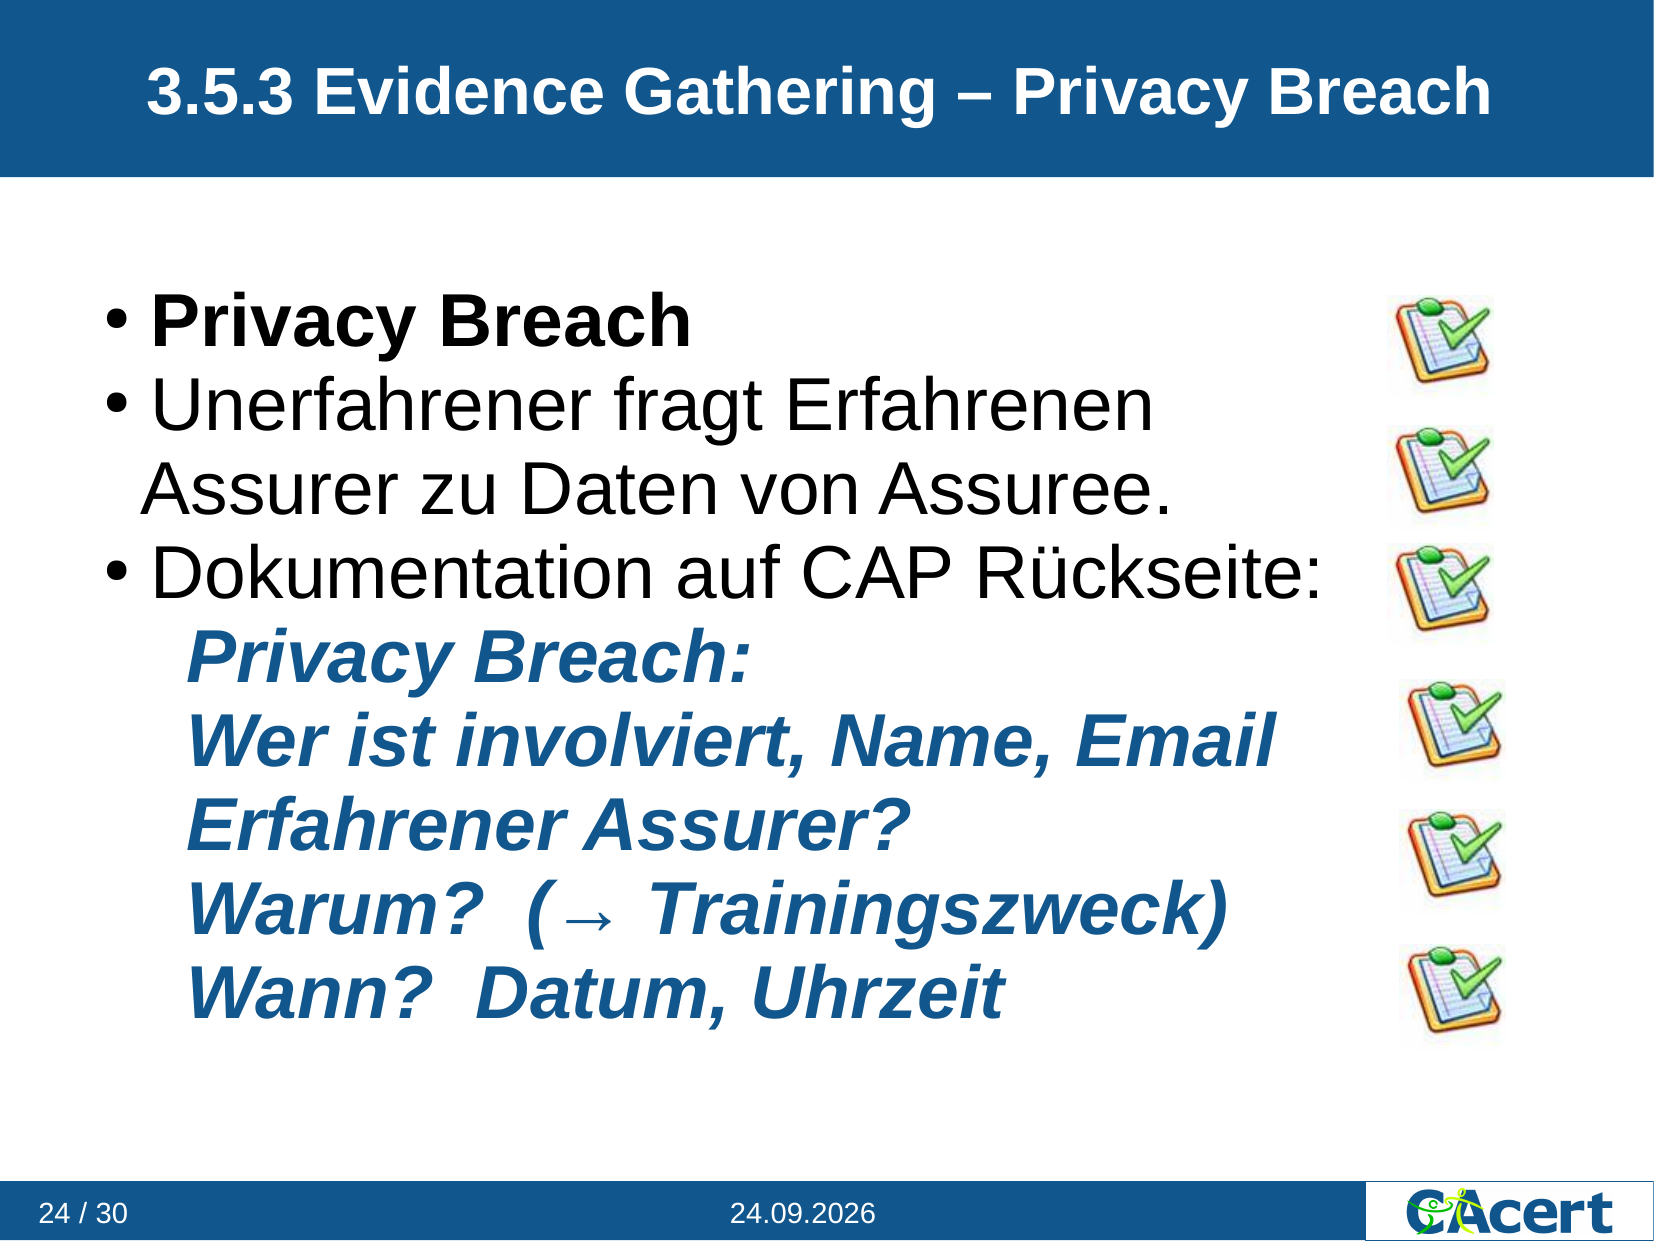

# 3.5.3 Evidence Gathering – Privacy Breach
 Privacy Breach
 Unerfahrener fragt Erfahrenen
 Assurer zu Daten von Assuree.
 Dokumentation auf CAP Rückseite:
 Privacy Breach:
 Wer ist involviert, Name, Email
 Erfahrener Assurer?
 Warum? (→ Trainingszweck)
 Wann? Datum, Uhrzeit